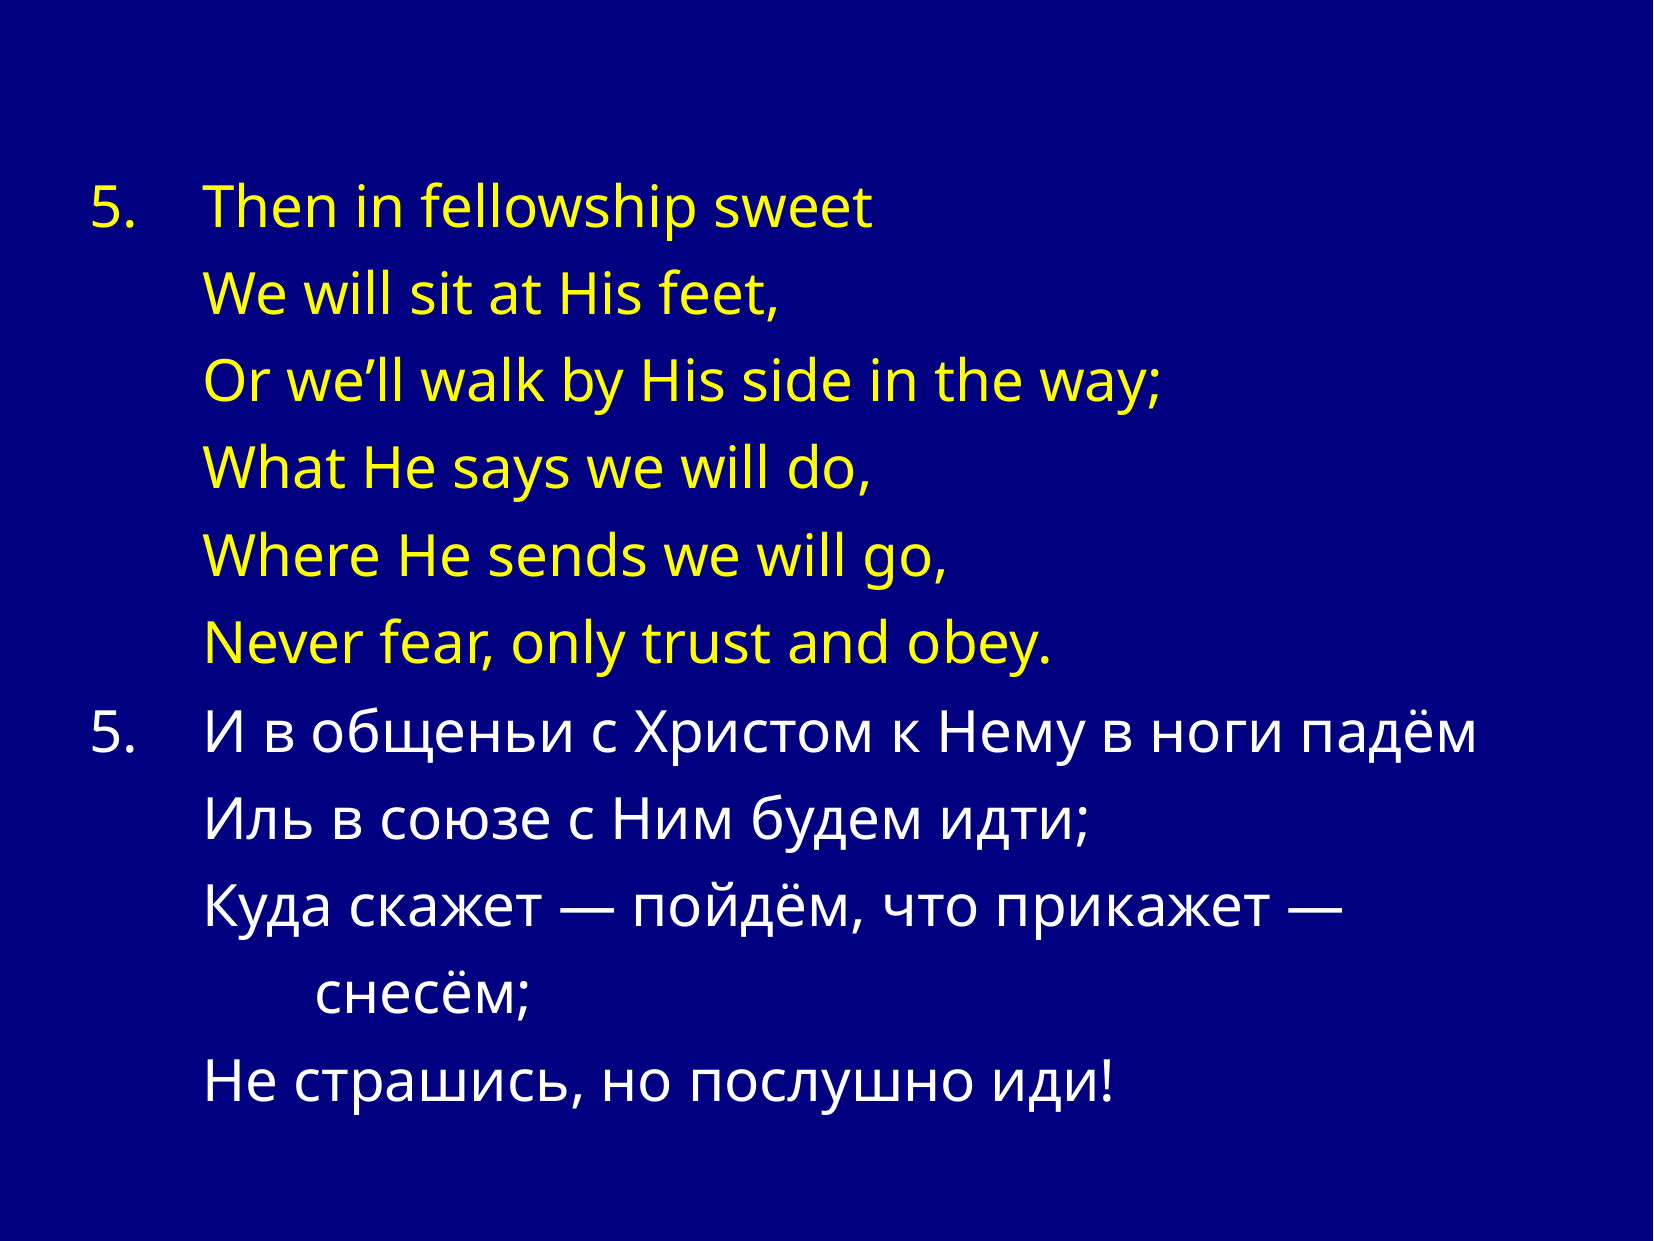

5.	Then in fellowship sweet
	We will sit at His feet,
	Or we’ll walk by His side in the way;
	What He says we will do,
	Where He sends we will go,
	Never fear, only trust and obey.
5.	И в общеньи с Христом к Нему в ноги падём
	Иль в союзе с Ним будем идти;
	Куда скажет — пойдём, что прикажет —
		снесём;
	Не страшись, но послушно иди!